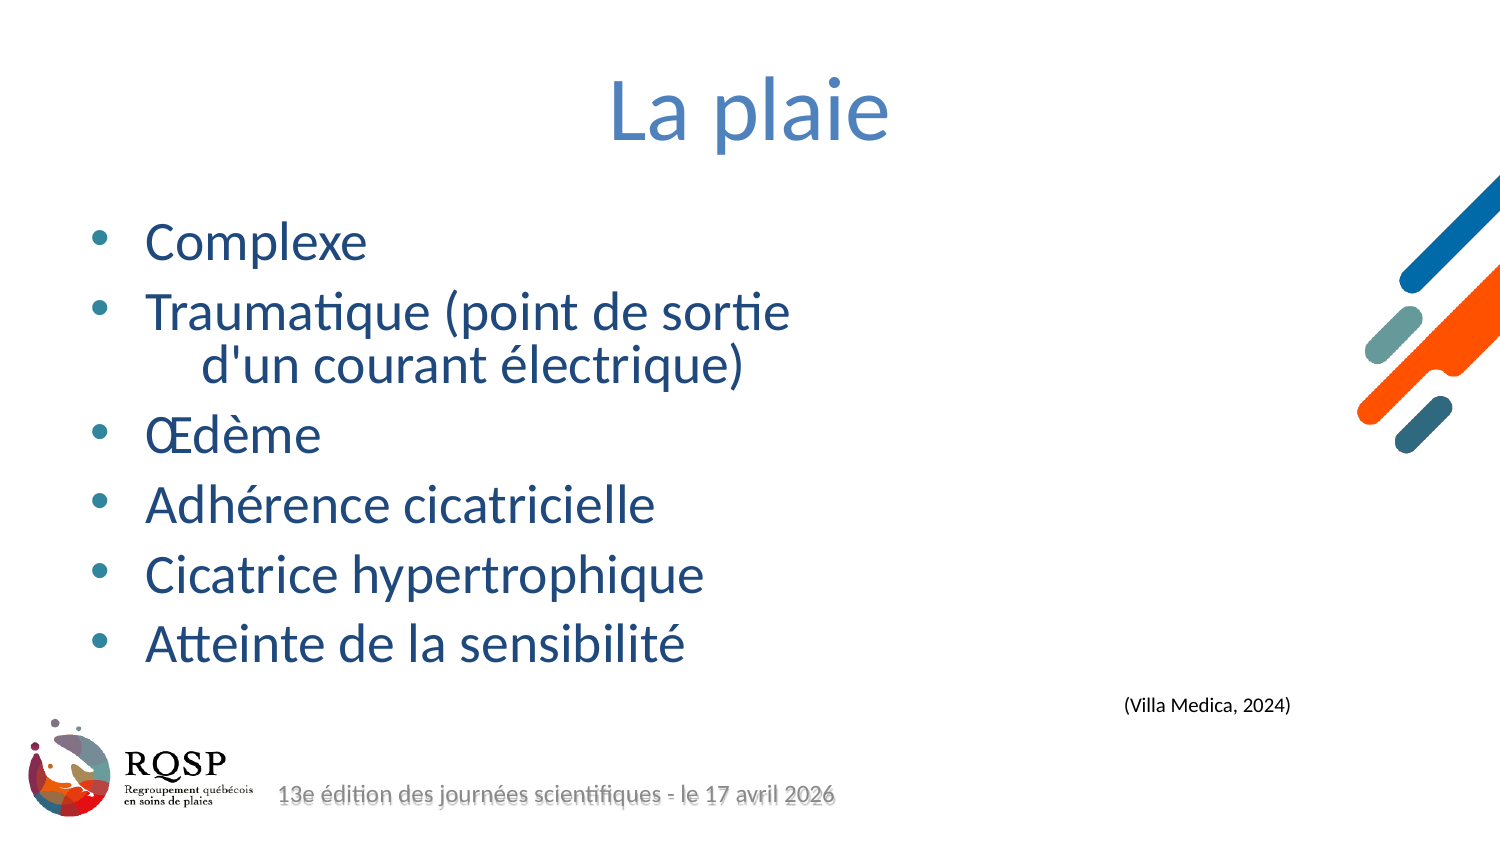

# La plaie
Complexe
Traumatique (point de sortie d'un courant électrique)
Œdème
Adhérence cicatricielle
Cicatrice hypertrophique
Atteinte de la sensibilité
(Villa Medica, 2024)